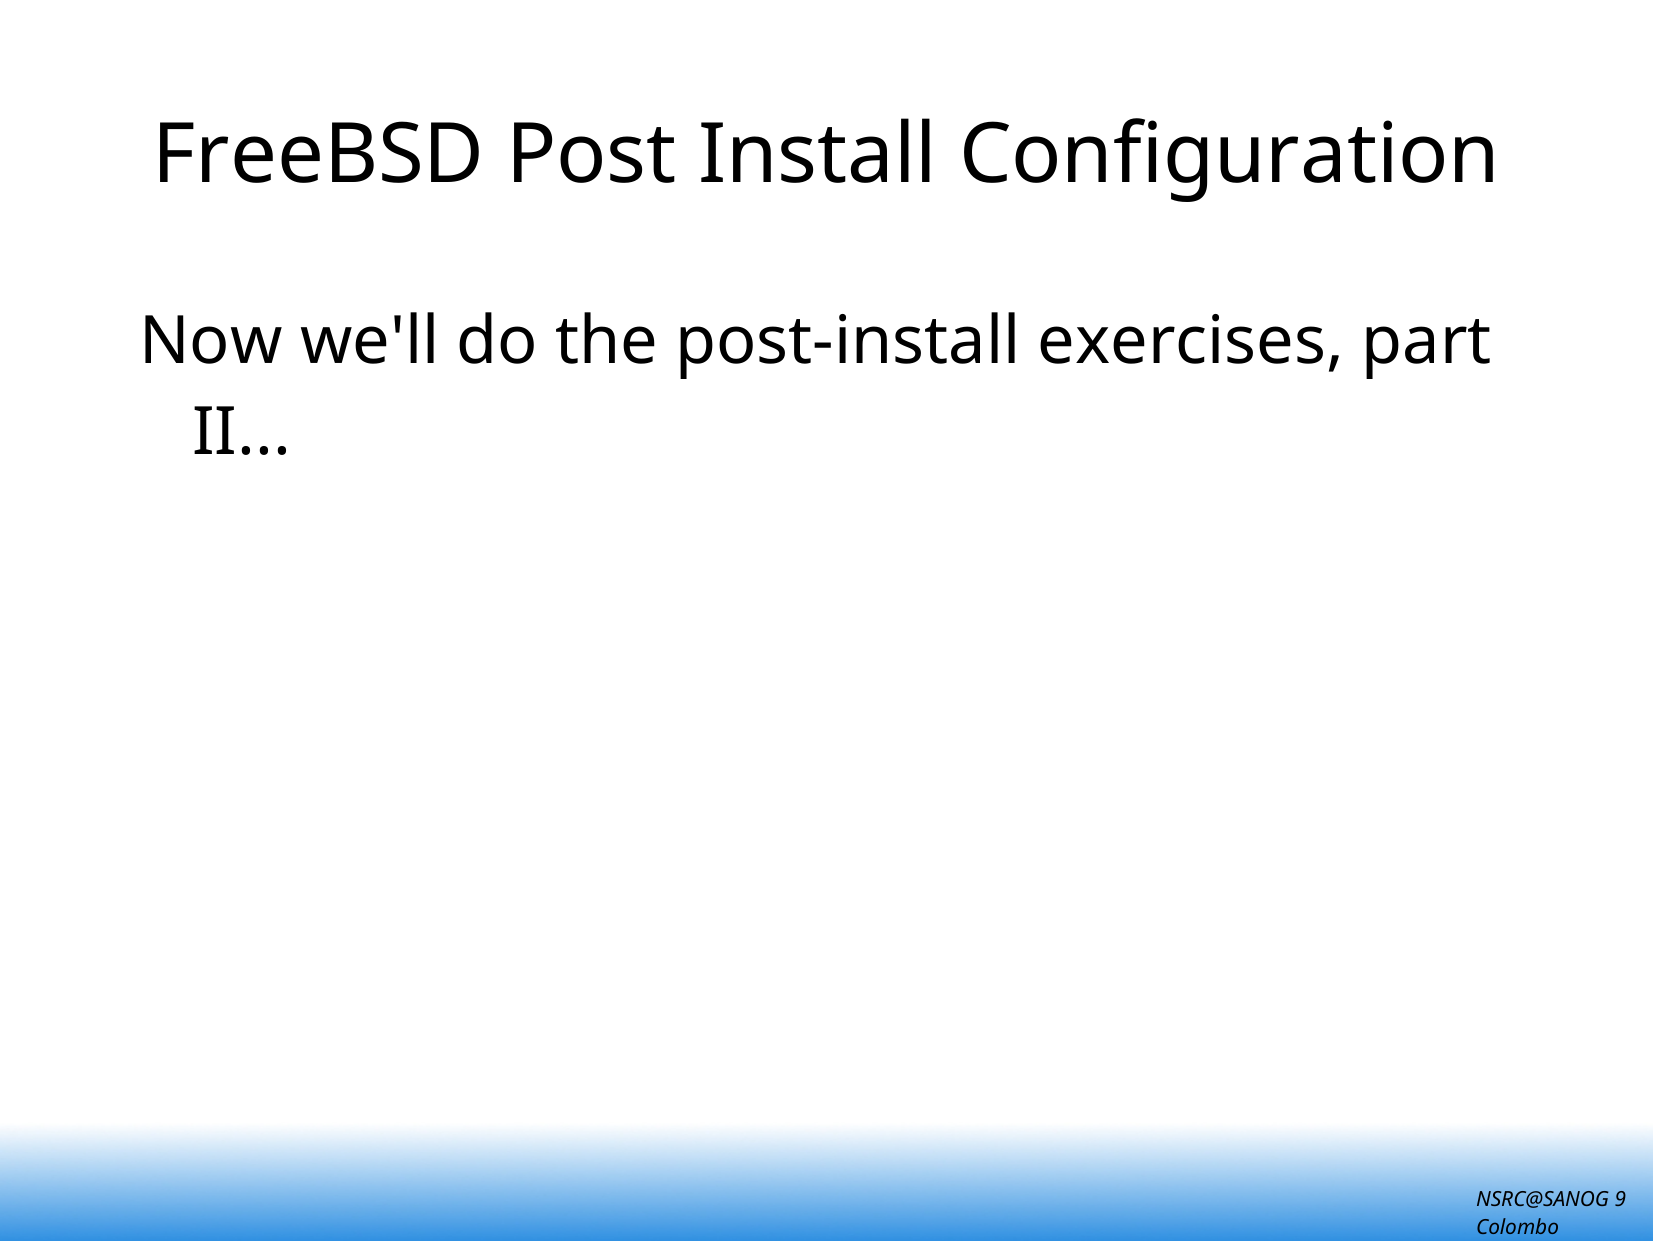

# FreeBSD Post Install Configuration
Now we'll do the post-install exercises, part II...